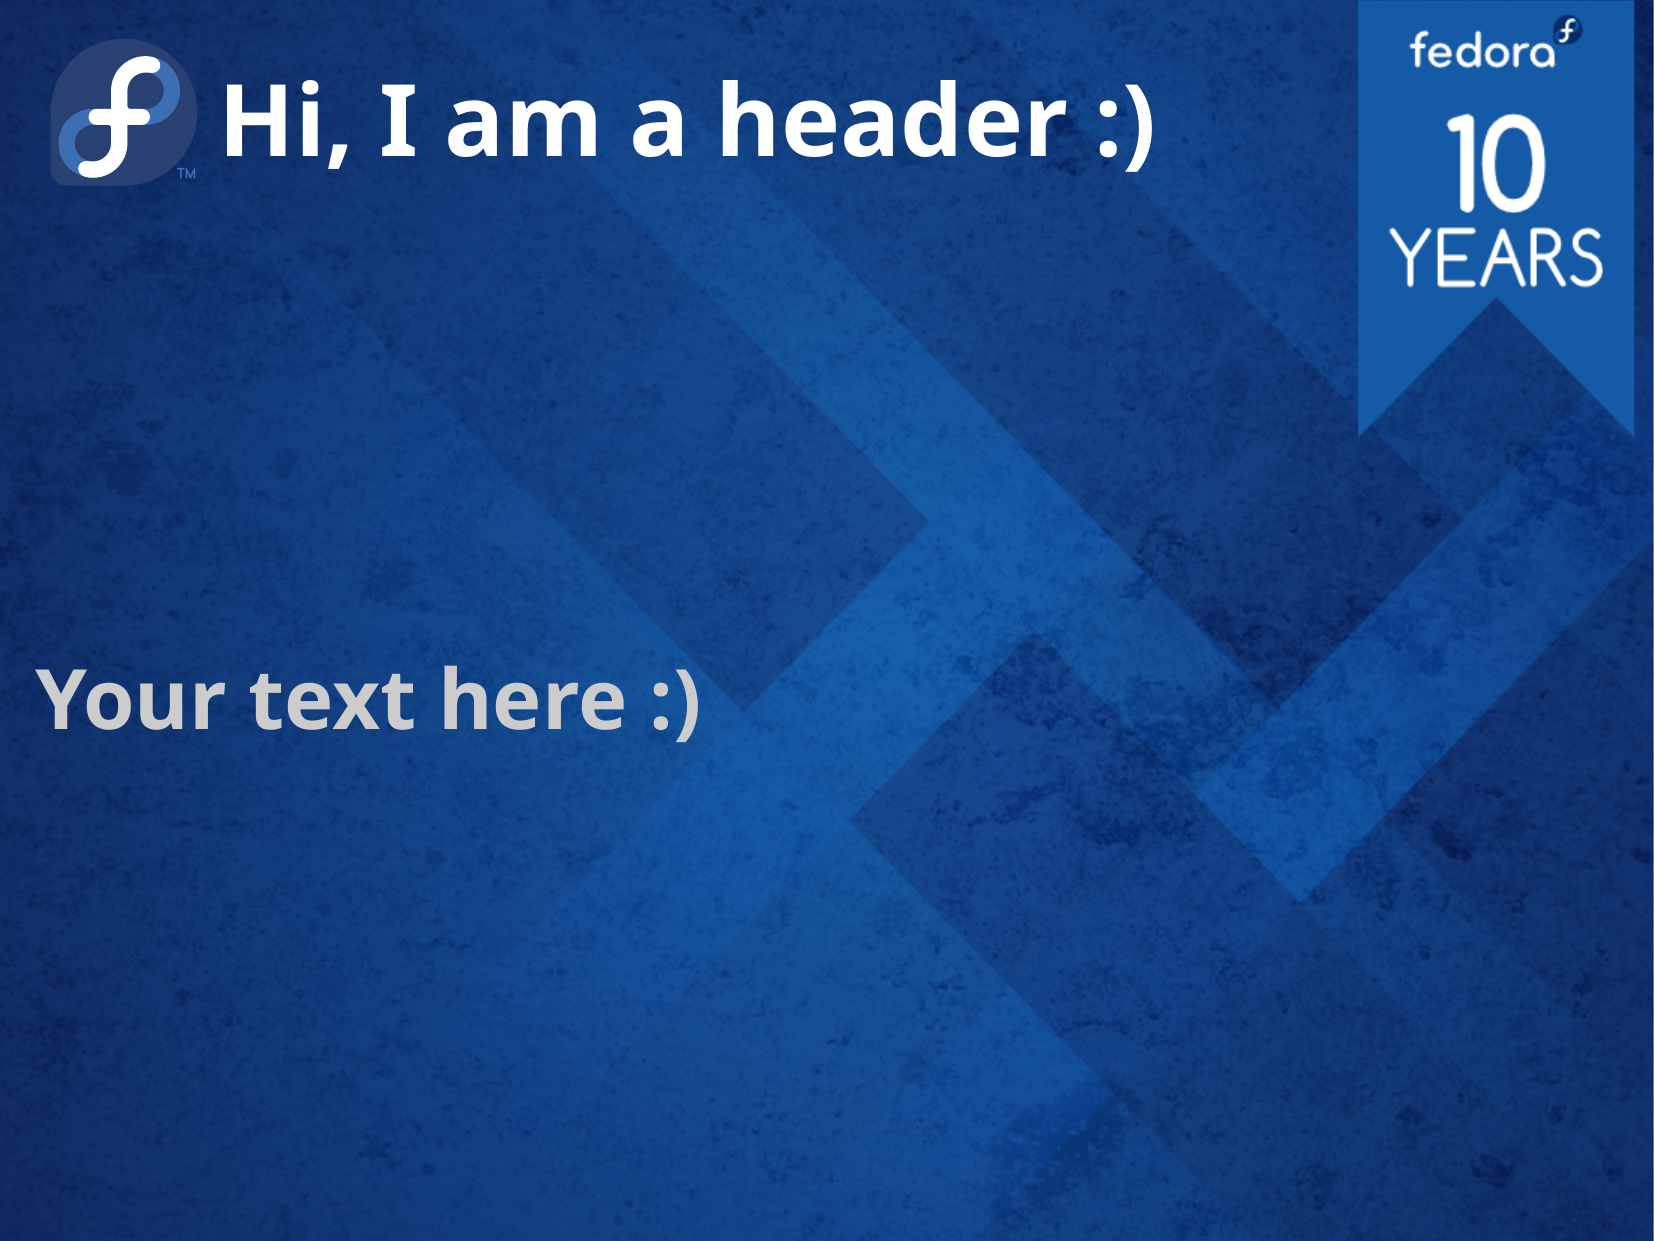

# Hi, I am a header :)
Your text here :)